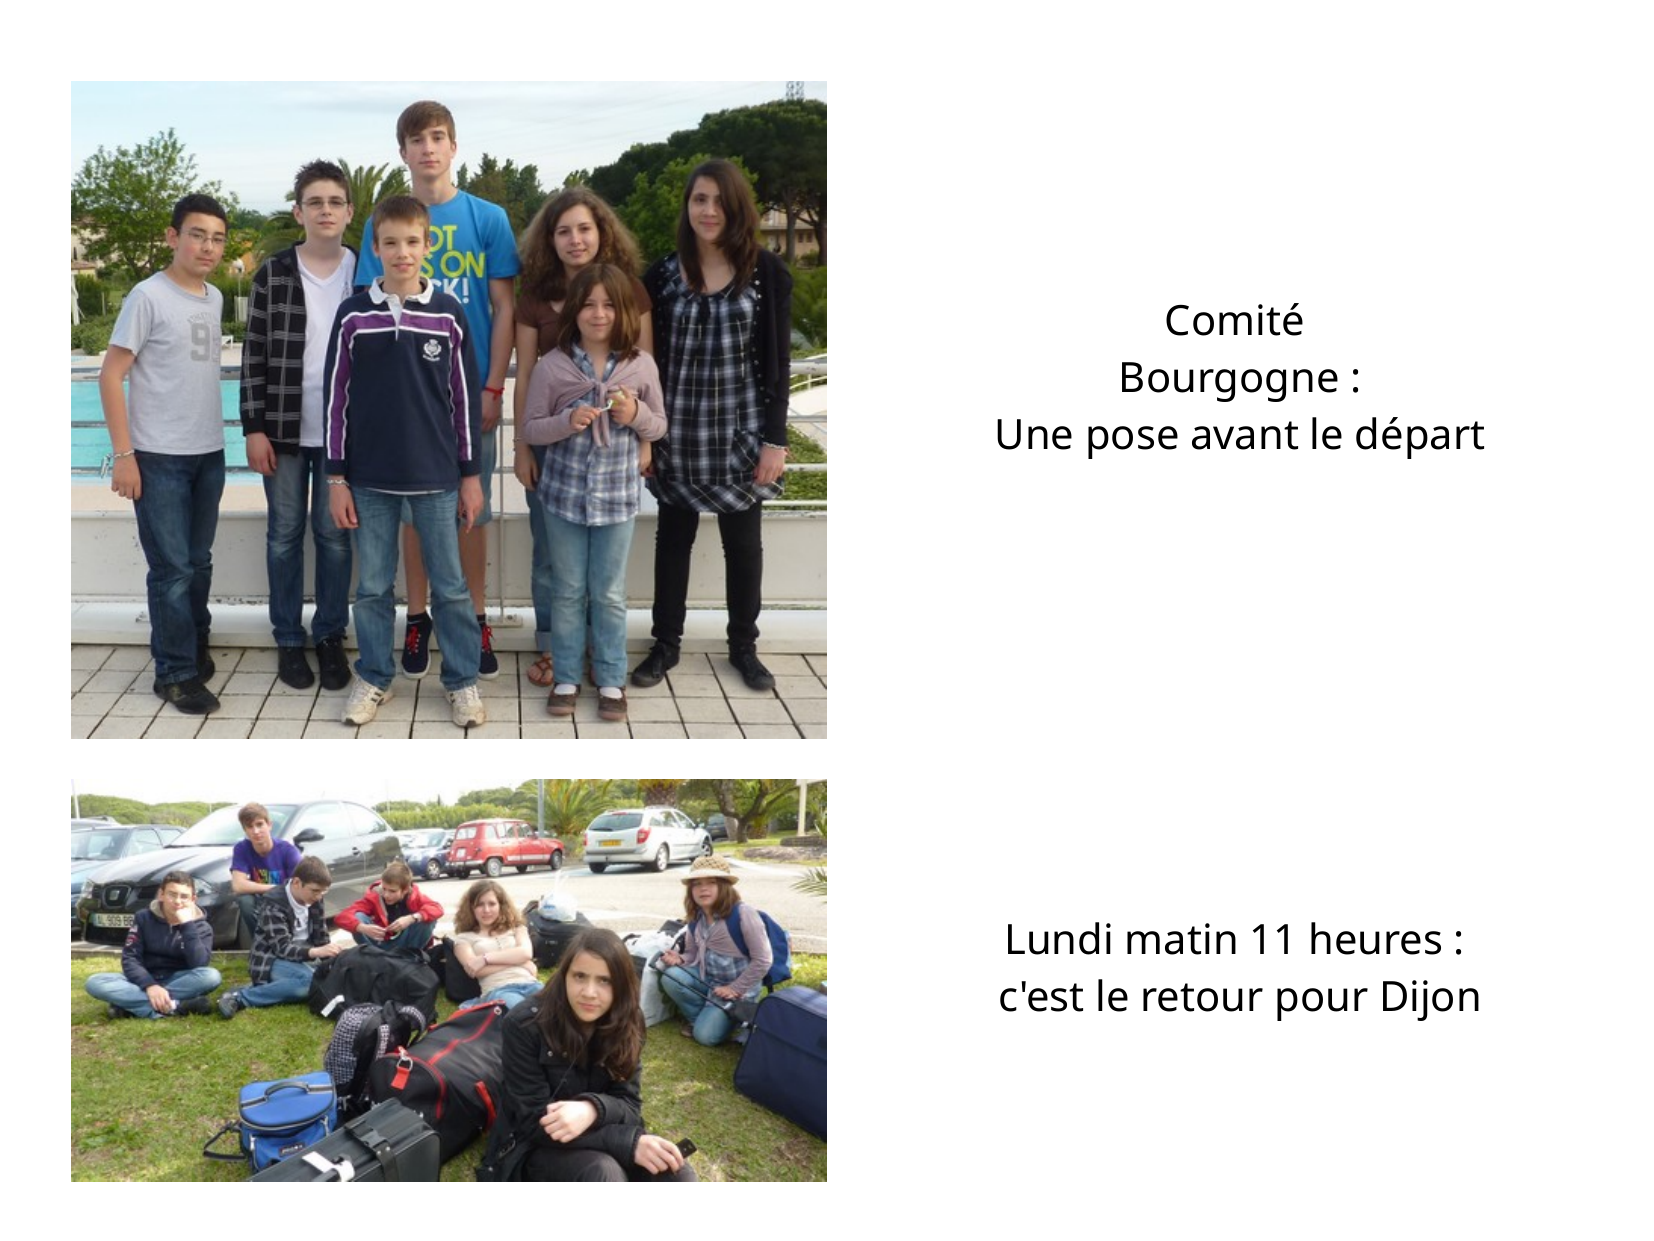

Comité
Bourgogne :
Une pose avant le départ
Lundi matin 11 heures :
c'est le retour pour Dijon